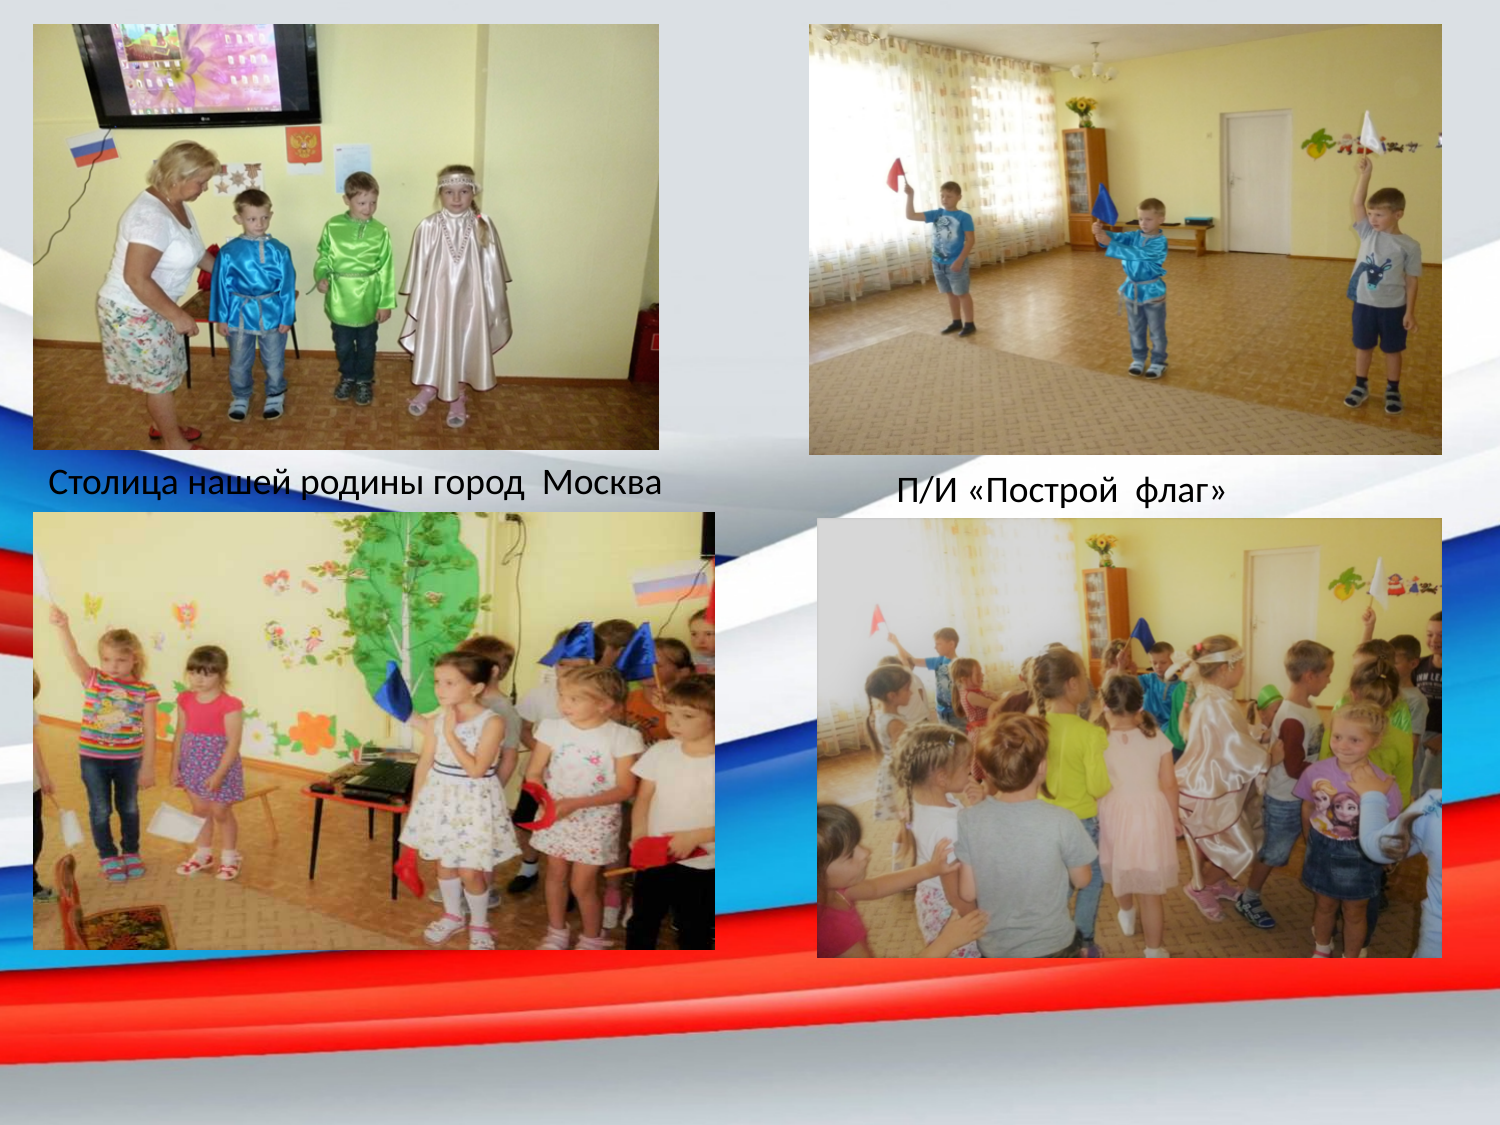

#
Столица нашей родины город Москва
П/И «Построй флаг»